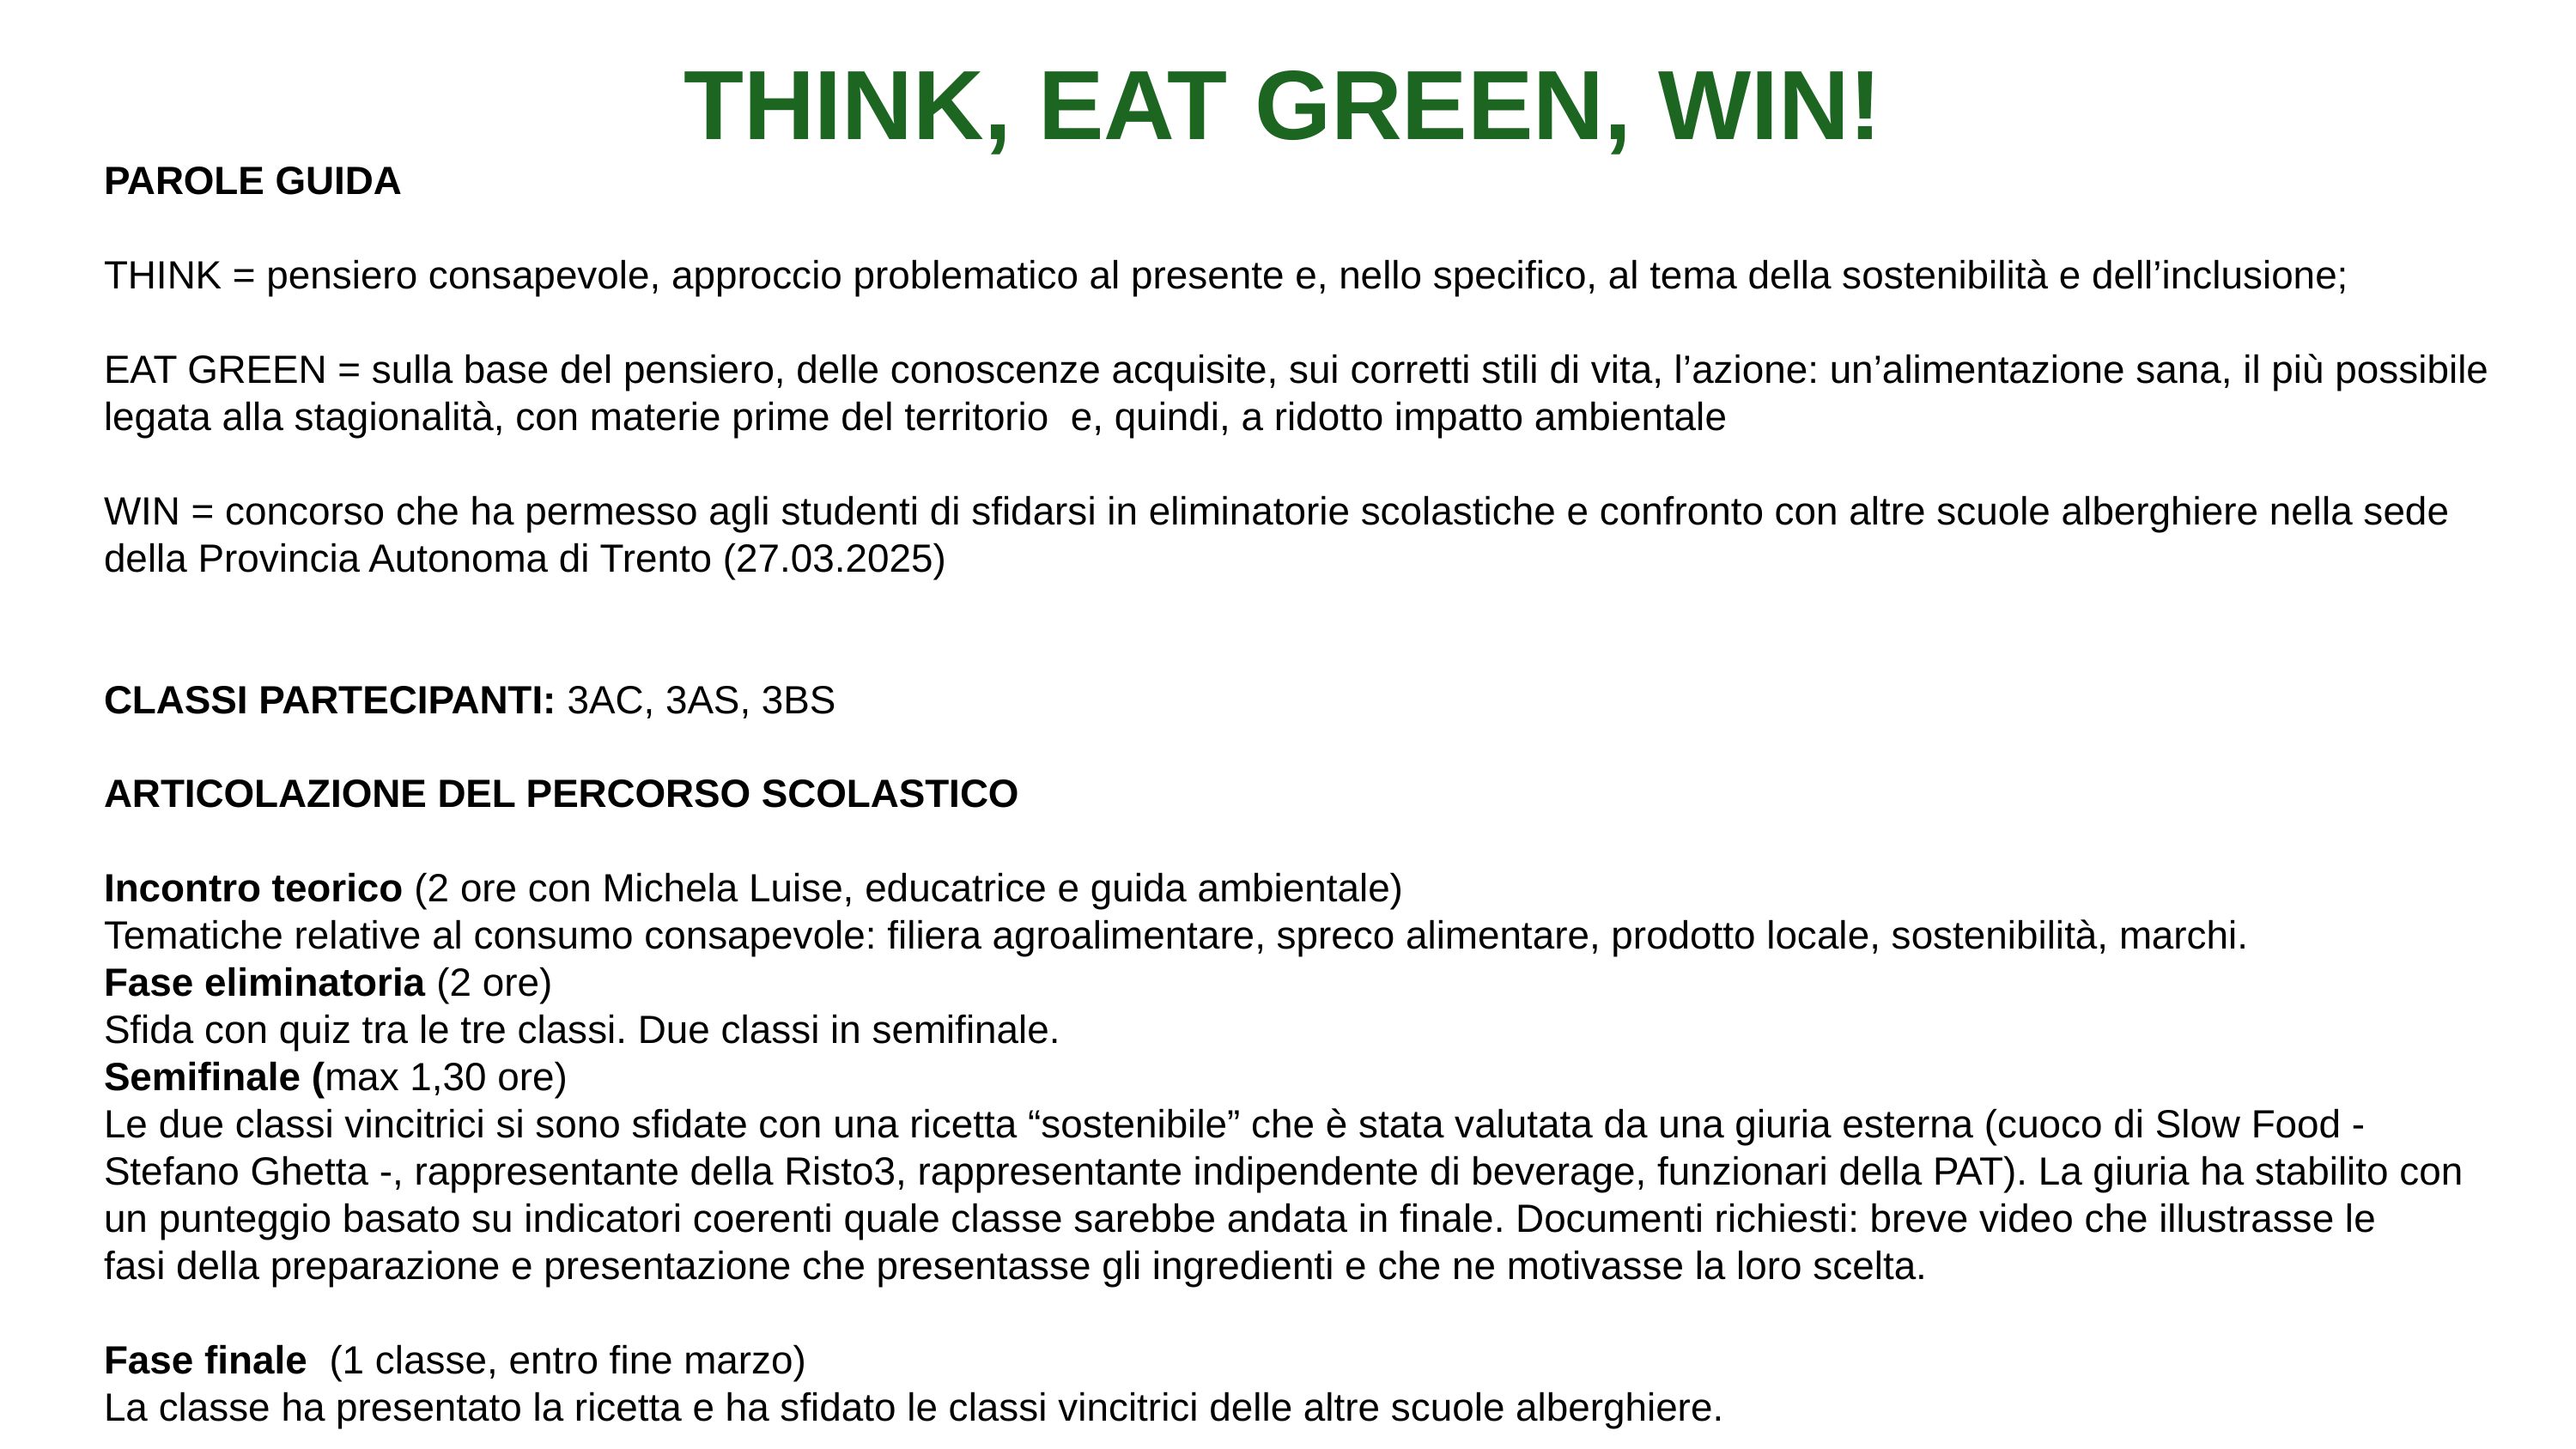

THINK, EAT GREEN, WIN!
PAROLE GUIDA
THINK = pensiero consapevole, approccio problematico al presente e, nello specifico, al tema della sostenibilità e dell’inclusione;
EAT GREEN = sulla base del pensiero, delle conoscenze acquisite, sui corretti stili di vita, l’azione: un’alimentazione sana, il più possibile legata alla stagionalità, con materie prime del territorio e, quindi, a ridotto impatto ambientale
WIN = concorso che ha permesso agli studenti di sfidarsi in eliminatorie scolastiche e confronto con altre scuole alberghiere nella sede della Provincia Autonoma di Trento (27.03.2025)
CLASSI PARTECIPANTI: 3AC, 3AS, 3BS
ARTICOLAZIONE DEL PERCORSO SCOLASTICO
Incontro teorico (2 ore con Michela Luise, educatrice e guida ambientale)
Tematiche relative al consumo consapevole: filiera agroalimentare, spreco alimentare, prodotto locale, sostenibilità, marchi.
Fase eliminatoria (2 ore)
Sfida con quiz tra le tre classi. Due classi in semifinale.
Semifinale (max 1,30 ore)
Le due classi vincitrici si sono sfidate con una ricetta “sostenibile” che è stata valutata da una giuria esterna (cuoco di Slow Food - Stefano Ghetta -, rappresentante della Risto3, rappresentante indipendente di beverage, funzionari della PAT). La giuria ha stabilito con un punteggio basato su indicatori coerenti quale classe sarebbe andata in finale. Documenti richiesti: breve video che illustrasse le fasi della preparazione e presentazione che presentasse gli ingredienti e che ne motivasse la loro scelta.
Fase finale  (1 classe, entro fine marzo)
La classe ha presentato la ricetta e ha sfidato le classi vincitrici delle altre scuole alberghiere.